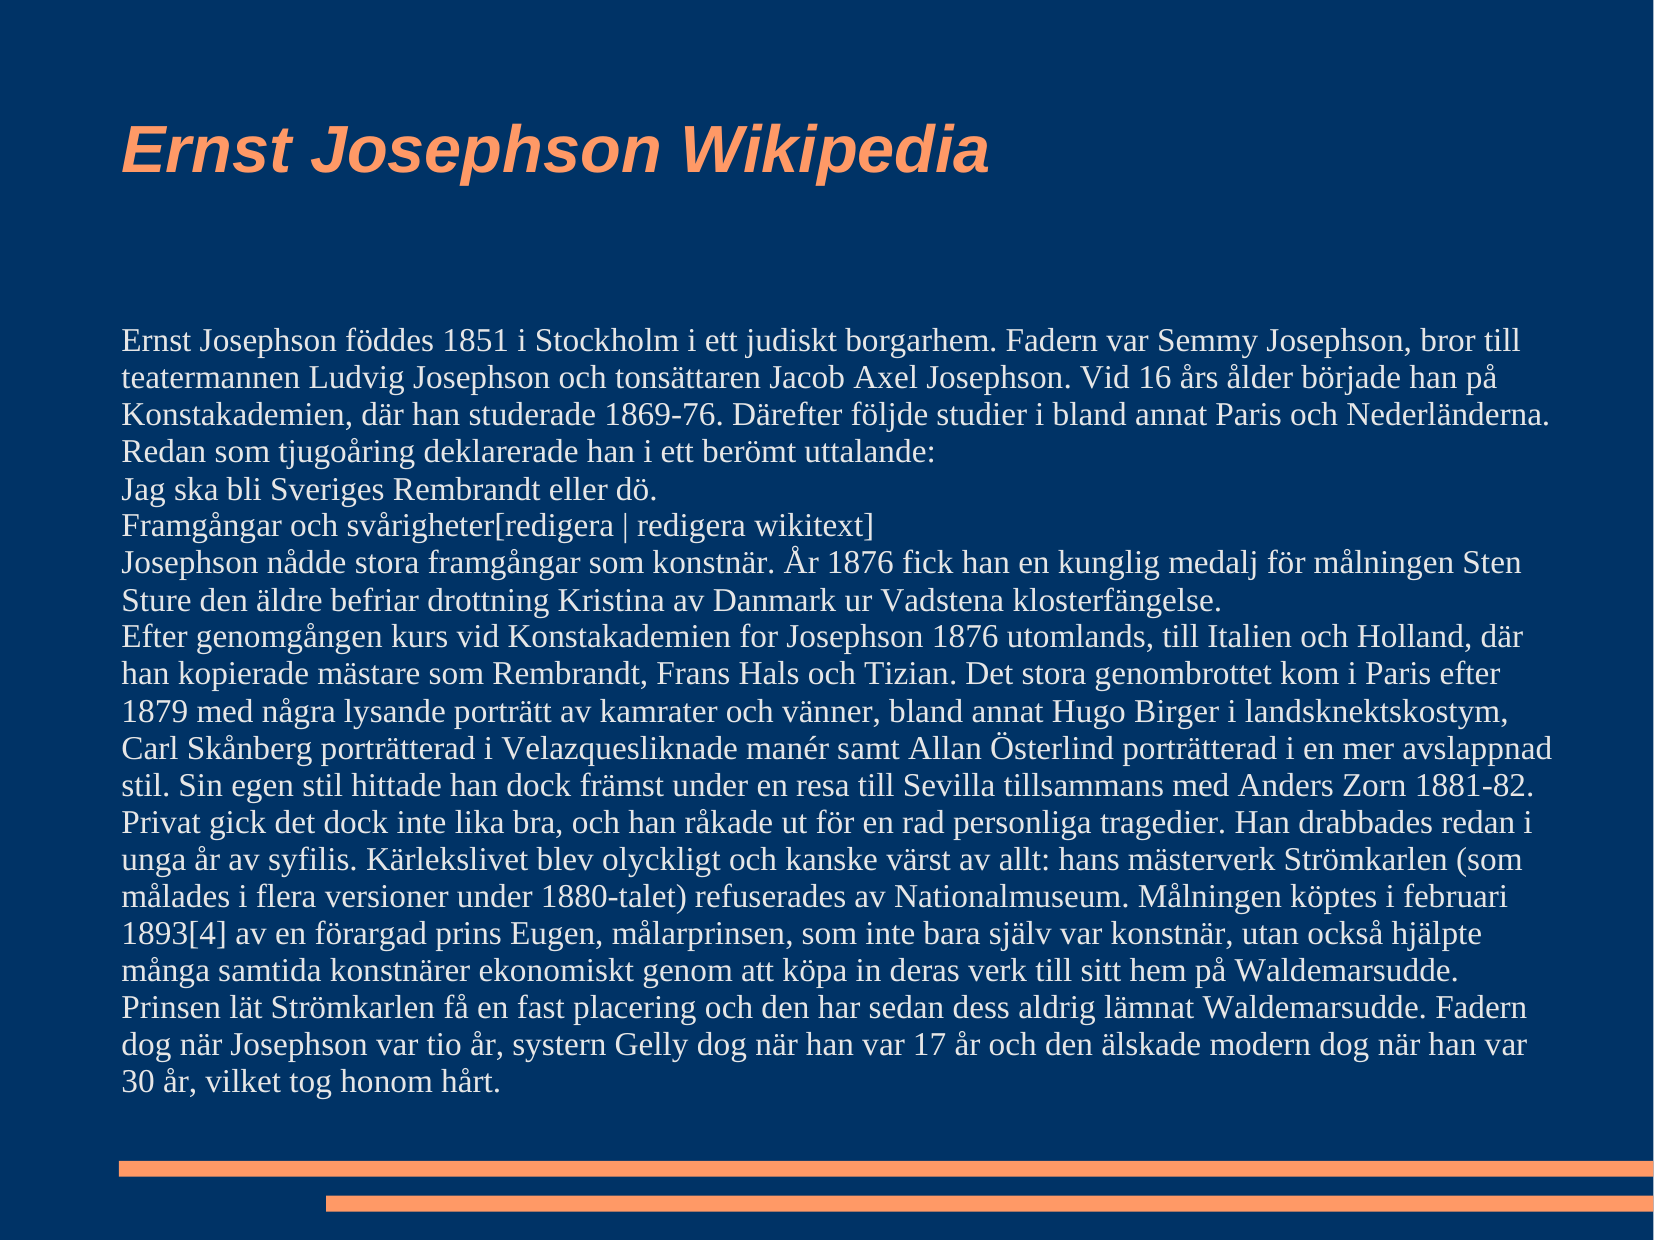

# Ernst Josephson Wikipedia
Ernst Josephson föddes 1851 i Stockholm i ett judiskt borgarhem. Fadern var Semmy Josephson, bror till teatermannen Ludvig Josephson och tonsättaren Jacob Axel Josephson. Vid 16 års ålder började han på Konstakademien, där han studerade 1869-76. Därefter följde studier i bland annat Paris och Nederländerna. Redan som tjugoåring deklarerade han i ett berömt uttalande:
Jag ska bli Sveriges Rembrandt eller dö.
Framgångar och svårigheter[redigera | redigera wikitext]
Josephson nådde stora framgångar som konstnär. År 1876 fick han en kunglig medalj för målningen Sten Sture den äldre befriar drottning Kristina av Danmark ur Vadstena klosterfängelse.
Efter genomgången kurs vid Konstakademien for Josephson 1876 utomlands, till Italien och Holland, där han kopierade mästare som Rembrandt, Frans Hals och Tizian. Det stora genombrottet kom i Paris efter 1879 med några lysande porträtt av kamrater och vänner, bland annat Hugo Birger i landsknektskostym, Carl Skånberg porträtterad i Velazquesliknade manér samt Allan Österlind porträtterad i en mer avslappnad stil. Sin egen stil hittade han dock främst under en resa till Sevilla tillsammans med Anders Zorn 1881-82.
Privat gick det dock inte lika bra, och han råkade ut för en rad personliga tragedier. Han drabbades redan i unga år av syfilis. Kärlekslivet blev olyckligt och kanske värst av allt: hans mästerverk Strömkarlen (som målades i flera versioner under 1880-talet) refuserades av Nationalmuseum. Målningen köptes i februari 1893[4] av en förargad prins Eugen, målarprinsen, som inte bara själv var konstnär, utan också hjälpte många samtida konstnärer ekonomiskt genom att köpa in deras verk till sitt hem på Waldemarsudde. Prinsen lät Strömkarlen få en fast placering och den har sedan dess aldrig lämnat Waldemarsudde. Fadern dog när Josephson var tio år, systern Gelly dog när han var 17 år och den älskade modern dog när han var 30 år, vilket tog honom hårt.